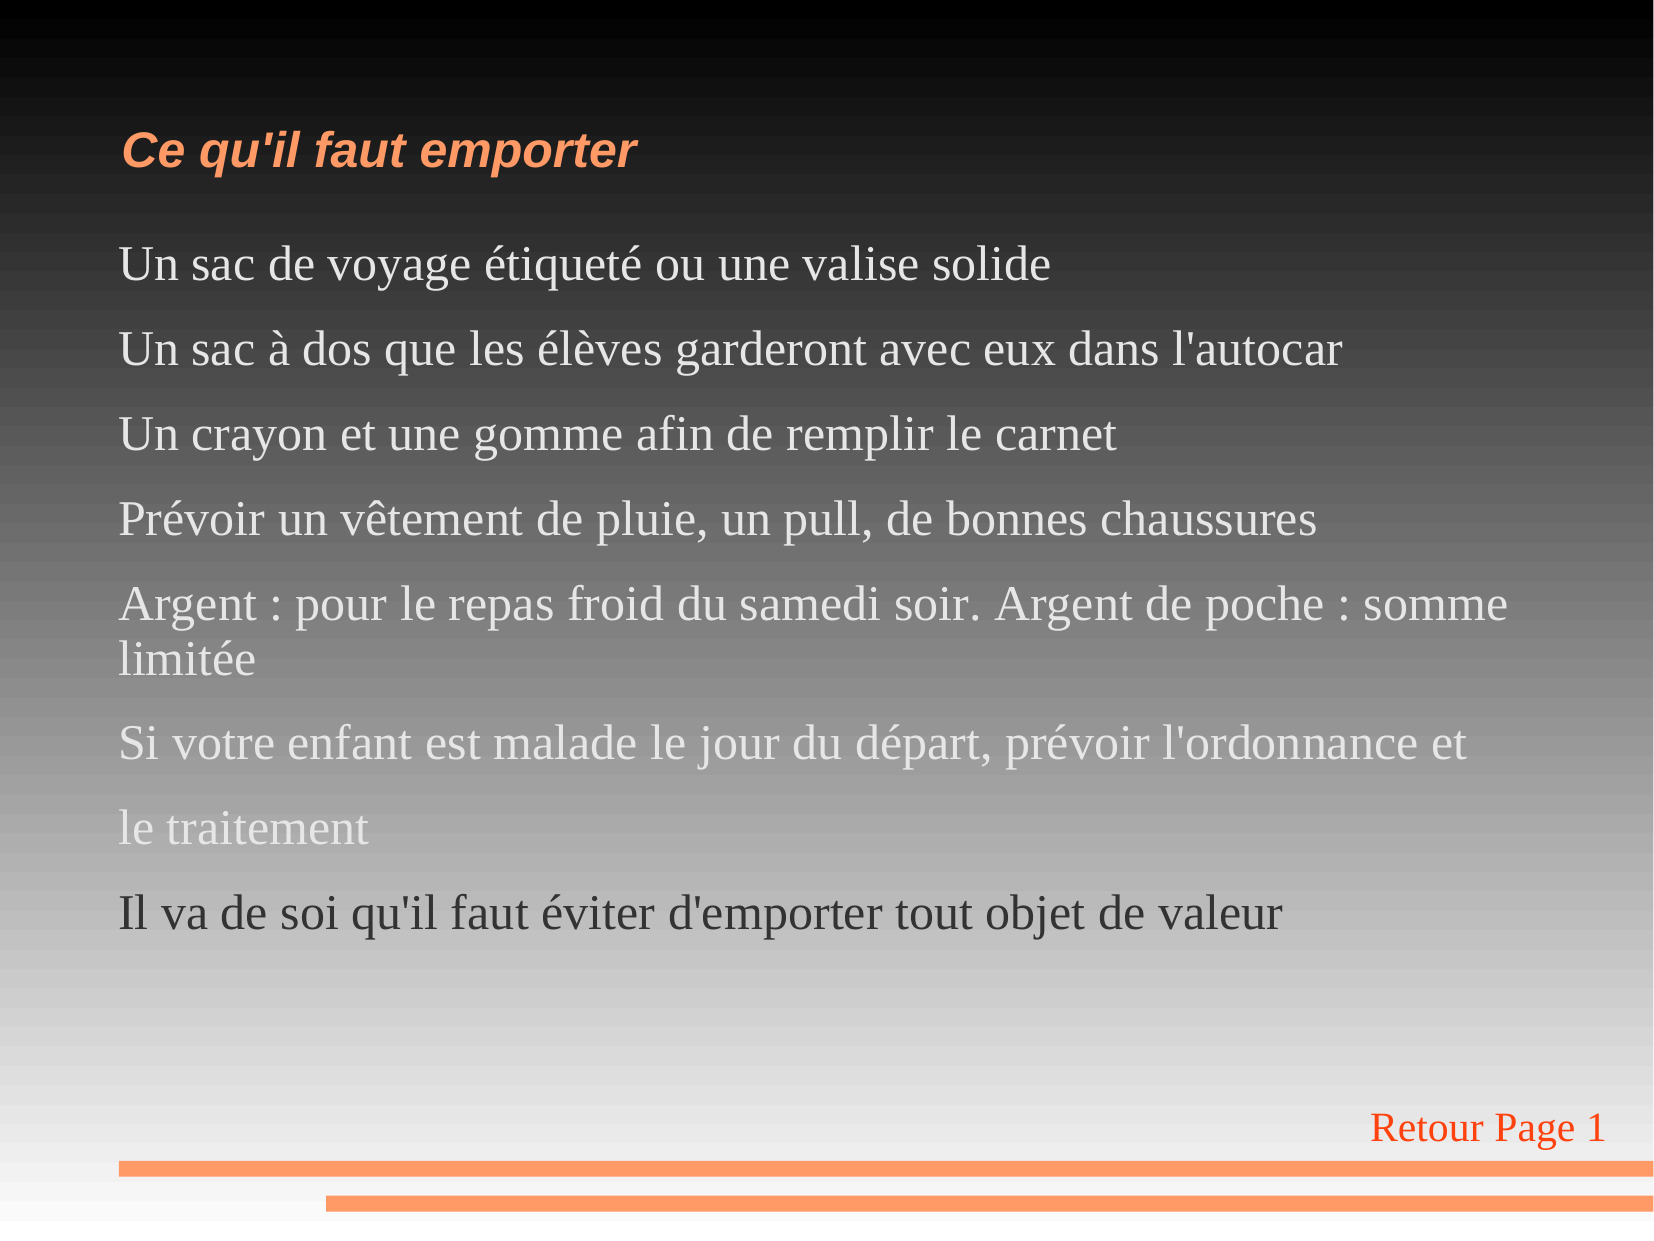

# Ce qu'il faut emporter
Un sac de voyage étiqueté ou une valise solide
Un sac à dos que les élèves garderont avec eux dans l'autocar
Un crayon et une gomme afin de remplir le carnet
Prévoir un vêtement de pluie, un pull, de bonnes chaussures
Argent : pour le repas froid du samedi soir. Argent de poche : somme limitée
Si votre enfant est malade le jour du départ, prévoir l'ordonnance et
le traitement
Il va de soi qu'il faut éviter d'emporter tout objet de valeur
Retour Page 1